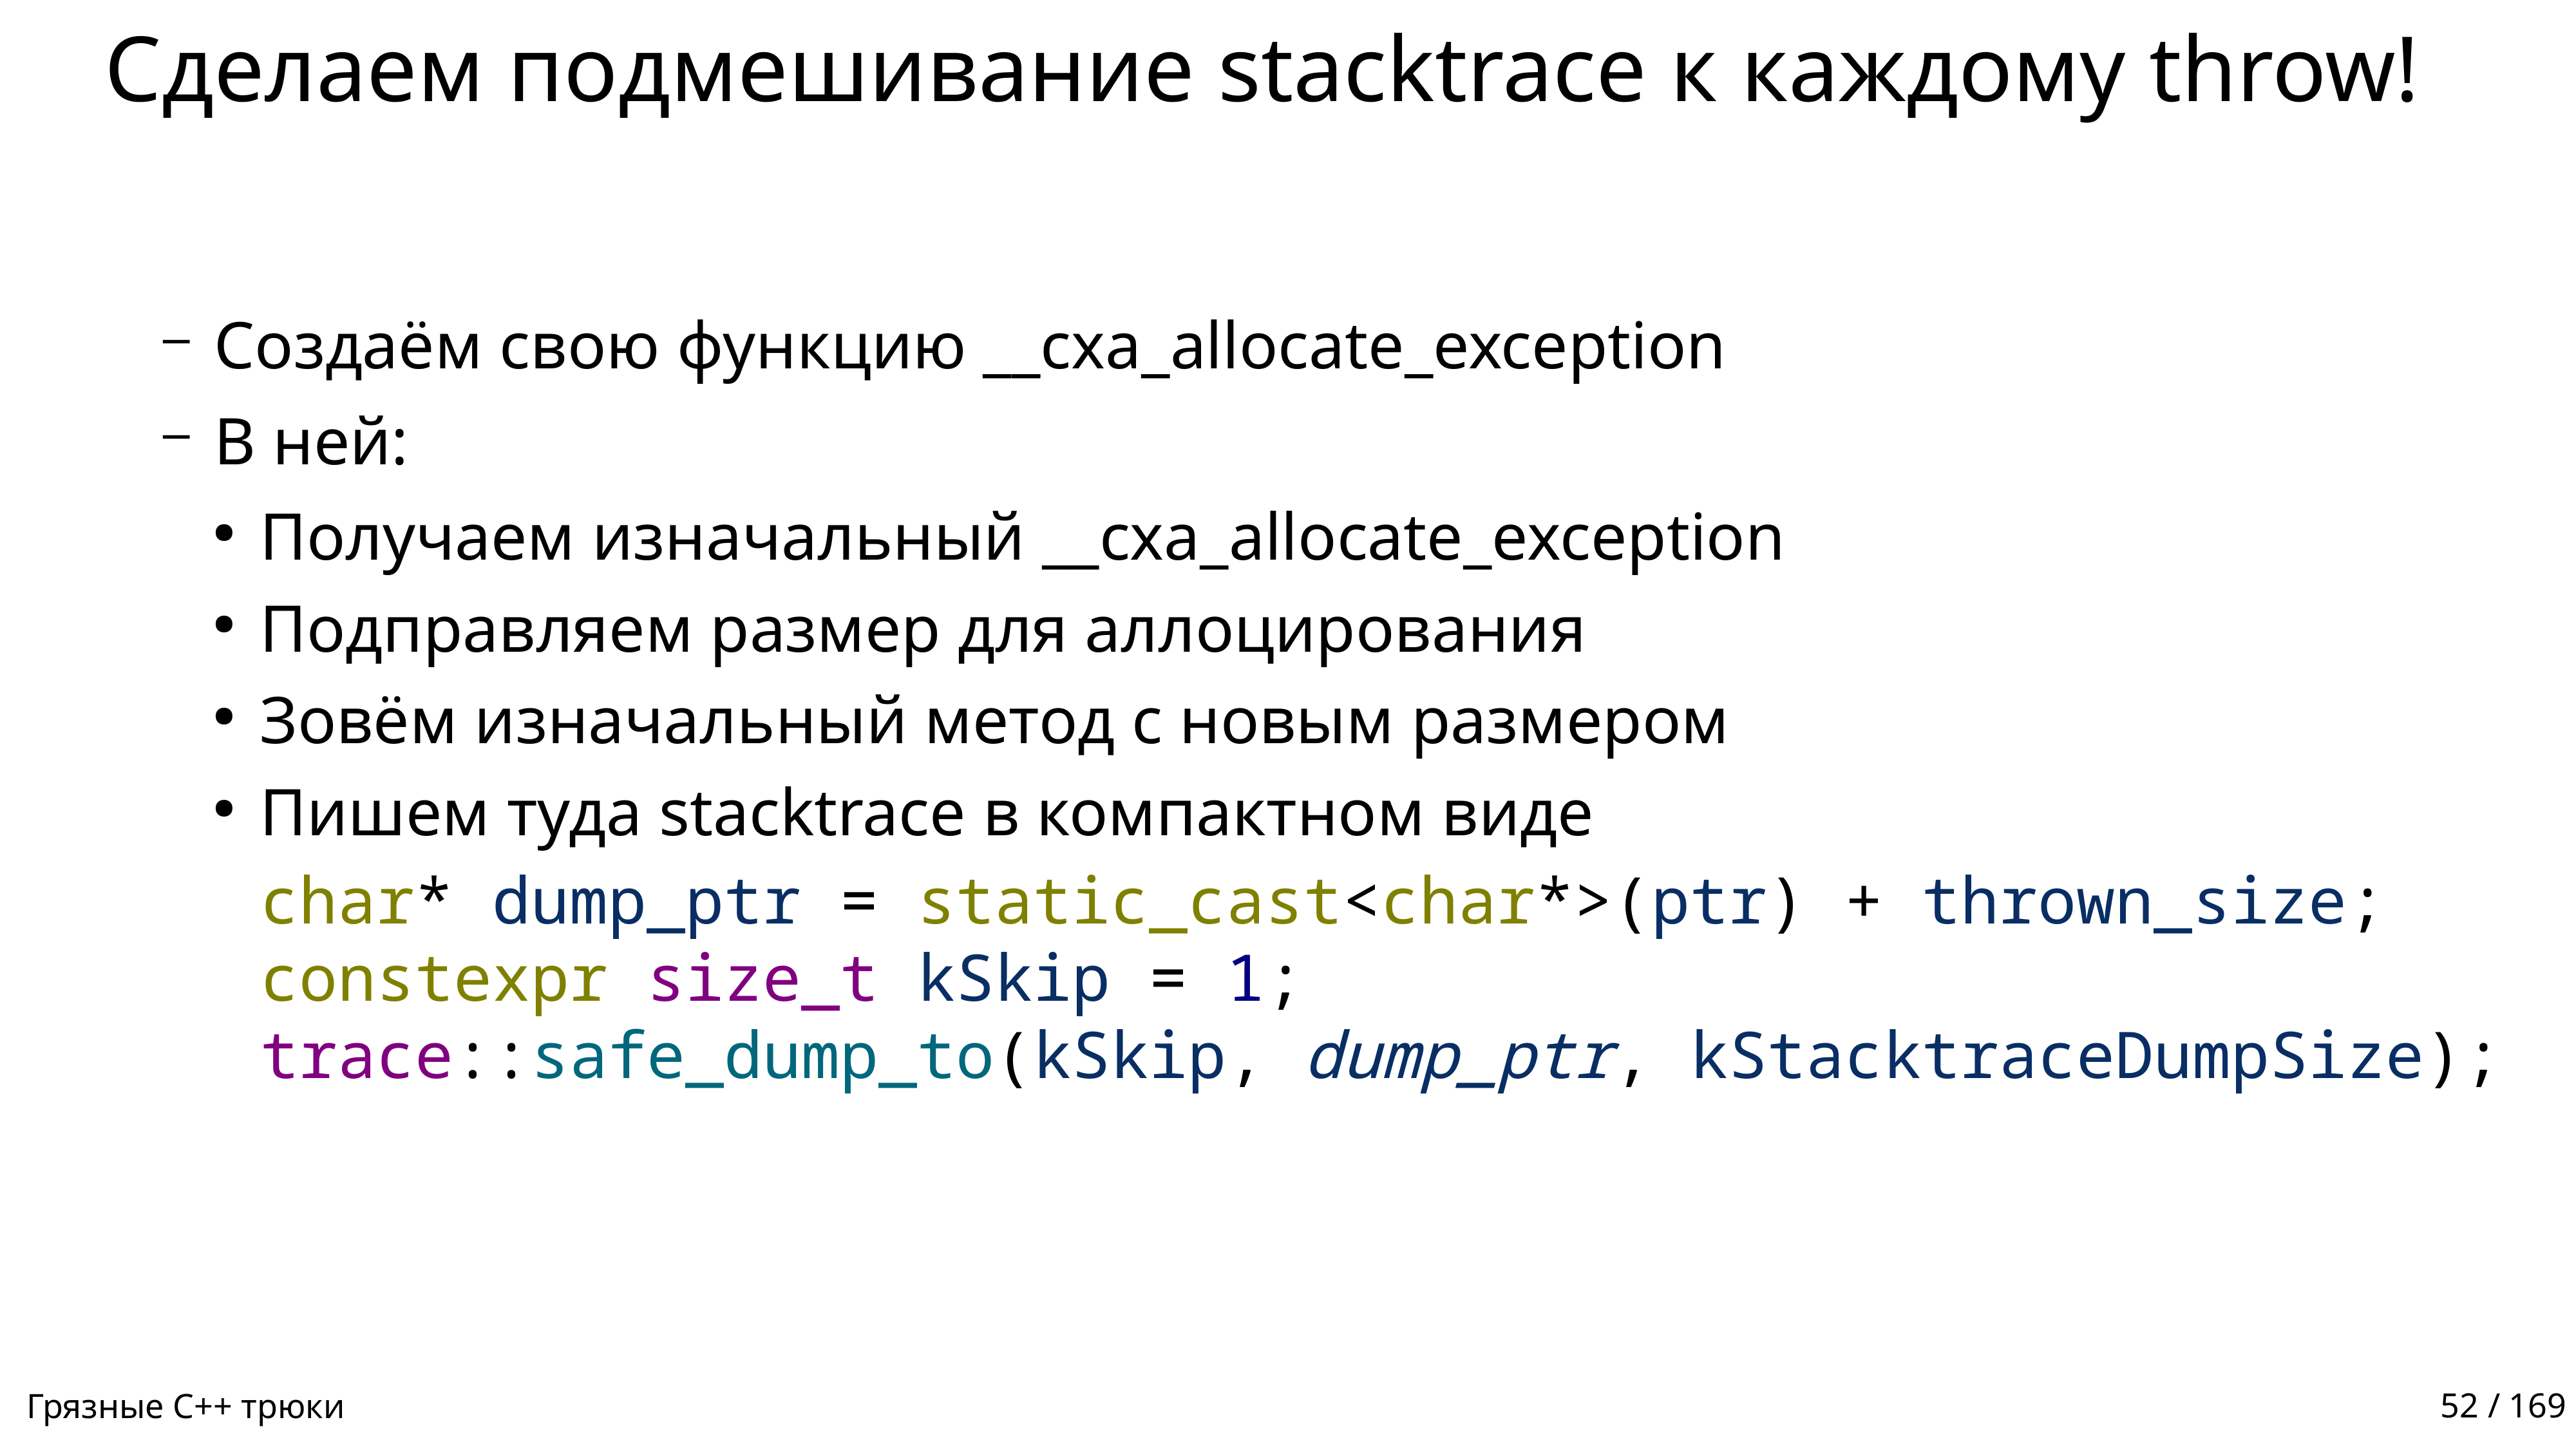

Сделаем подмешивание stacktrace к каждому throw!
# Создаём свою функцию __cxa_allocate_exception
 В ней:
 Получаем изначальный __cxa_allocate_exception
 Подправляем размер для аллоцирования
 Зовём изначальный метод с новым размером
 Пишем туда stacktrace в компактном виде
 char* dump_ptr = static_cast<char*>(ptr) + thrown_size;
 constexpr size_t kSkip = 1;
 trace::safe_dump_to(kSkip, dump_ptr, kStacktraceDumpSize);
Грязные C++ трюки